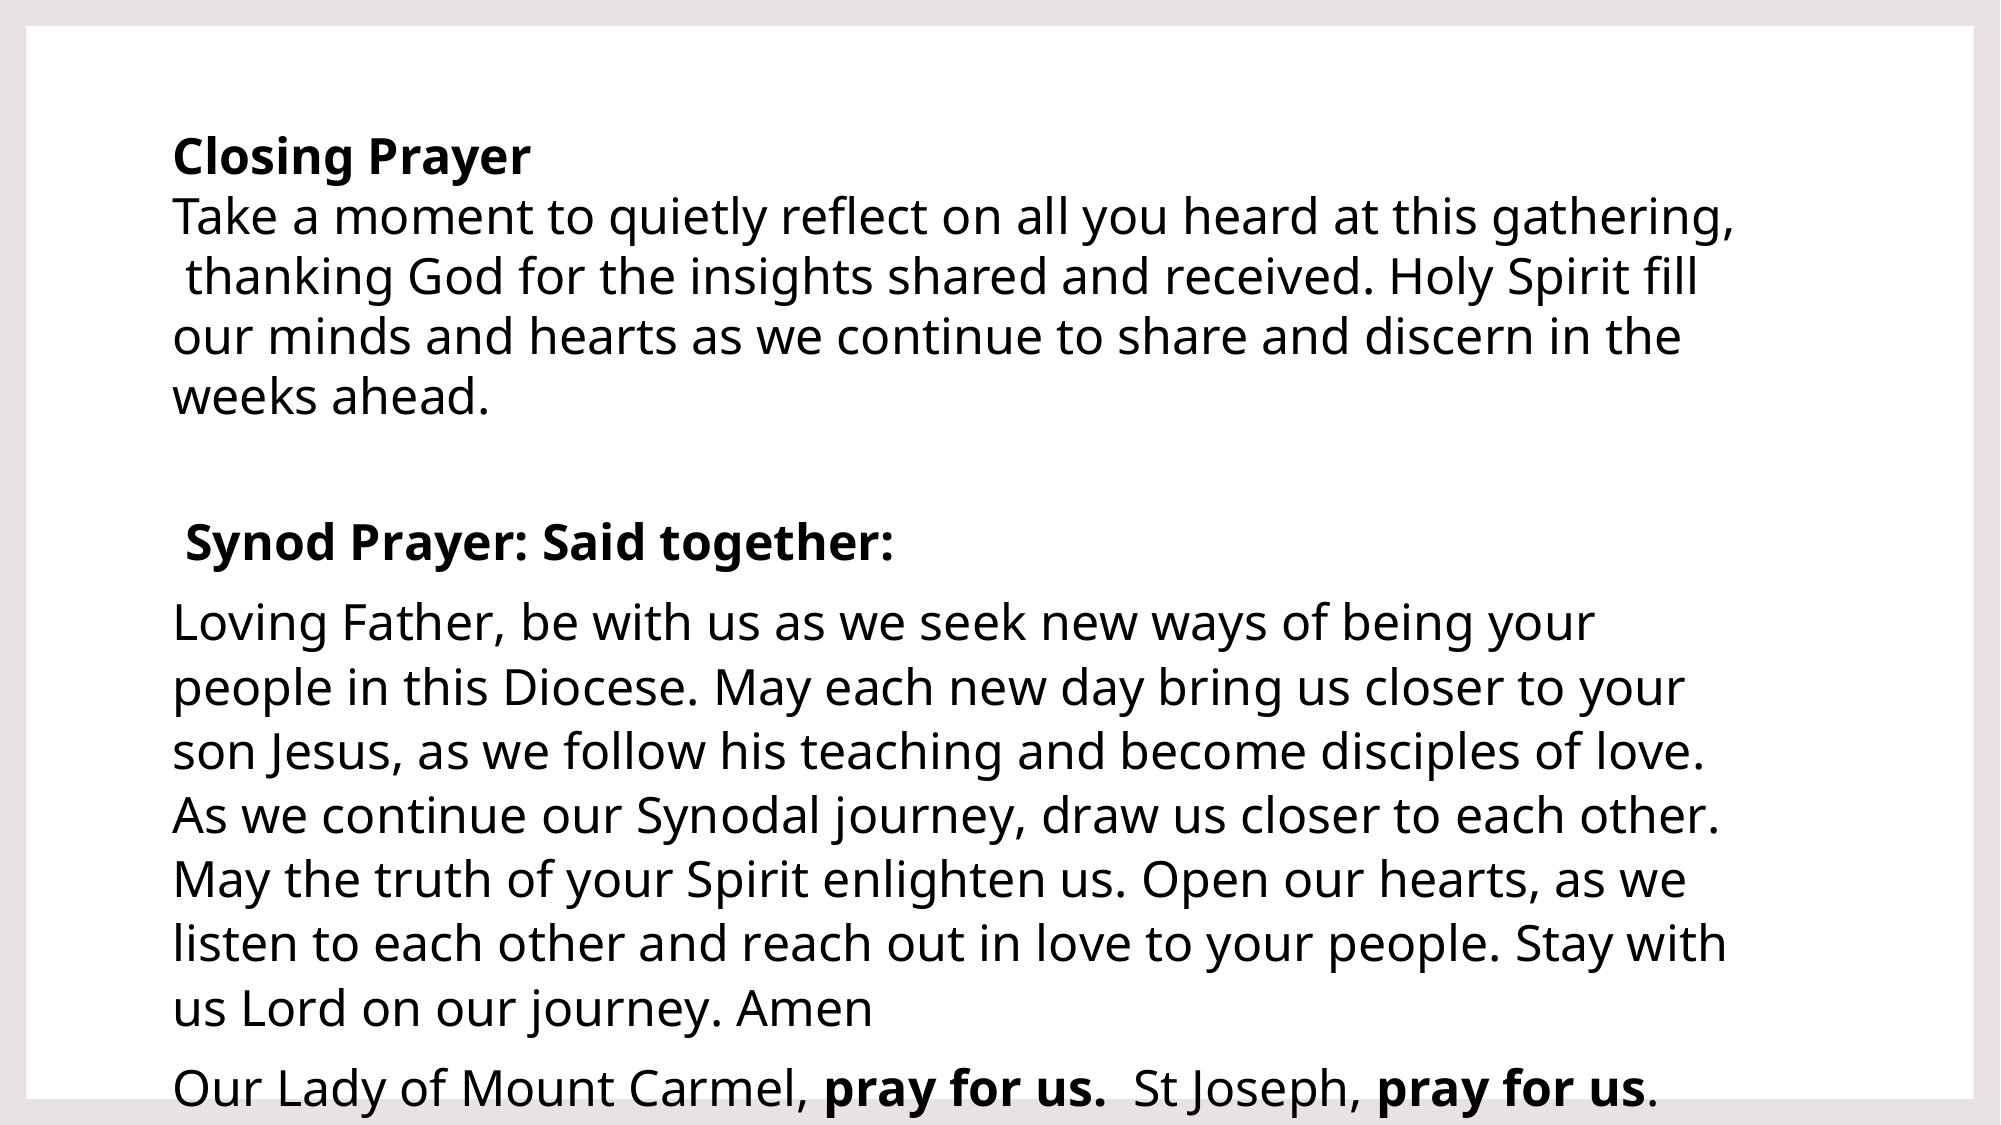

Closing Prayer
Take a moment to quietly reflect on all you heard at this gathering, thanking God for the insights shared and received. Holy Spirit fill our minds and hearts as we continue to share and discern in the weeks ahead.
 Synod Prayer: Said together:
Loving Father, be with us as we seek new ways of being your people in this Diocese. May each new day bring us closer to your son Jesus, as we follow his teaching and become disciples of love. As we continue our Synodal journey, draw us closer to each other. May the truth of your Spirit enlighten us. Open our hearts, as we listen to each other and reach out in love to your people. Stay with us Lord on our journey. Amen
Our Lady of Mount Carmel, pray for us. St Joseph, pray for us.